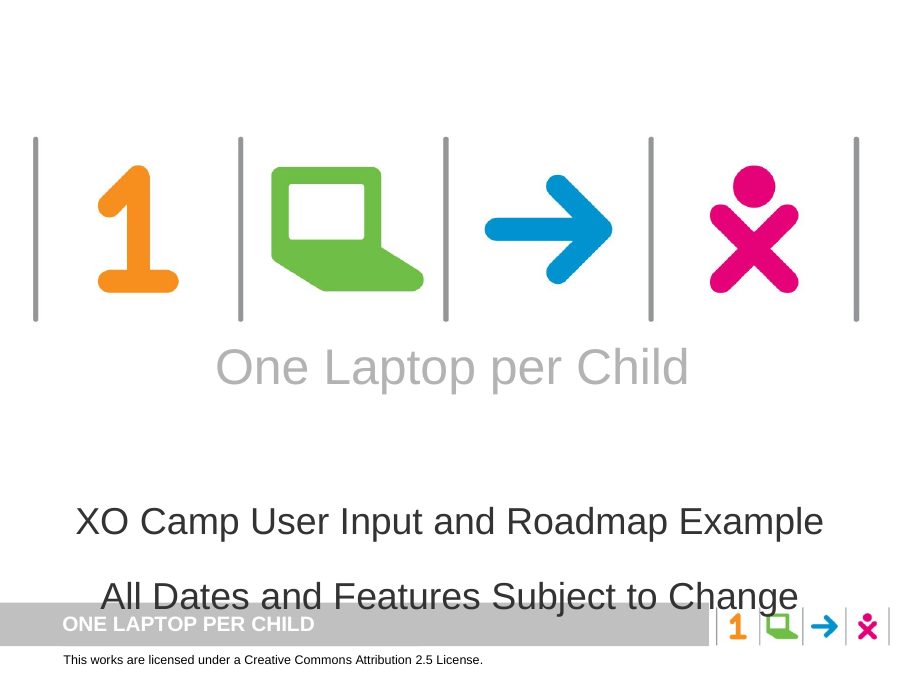

One Laptop per Child
One Laptop per Child
XO Camp User Input and Roadmap Example
All Dates and Features Subject to Change